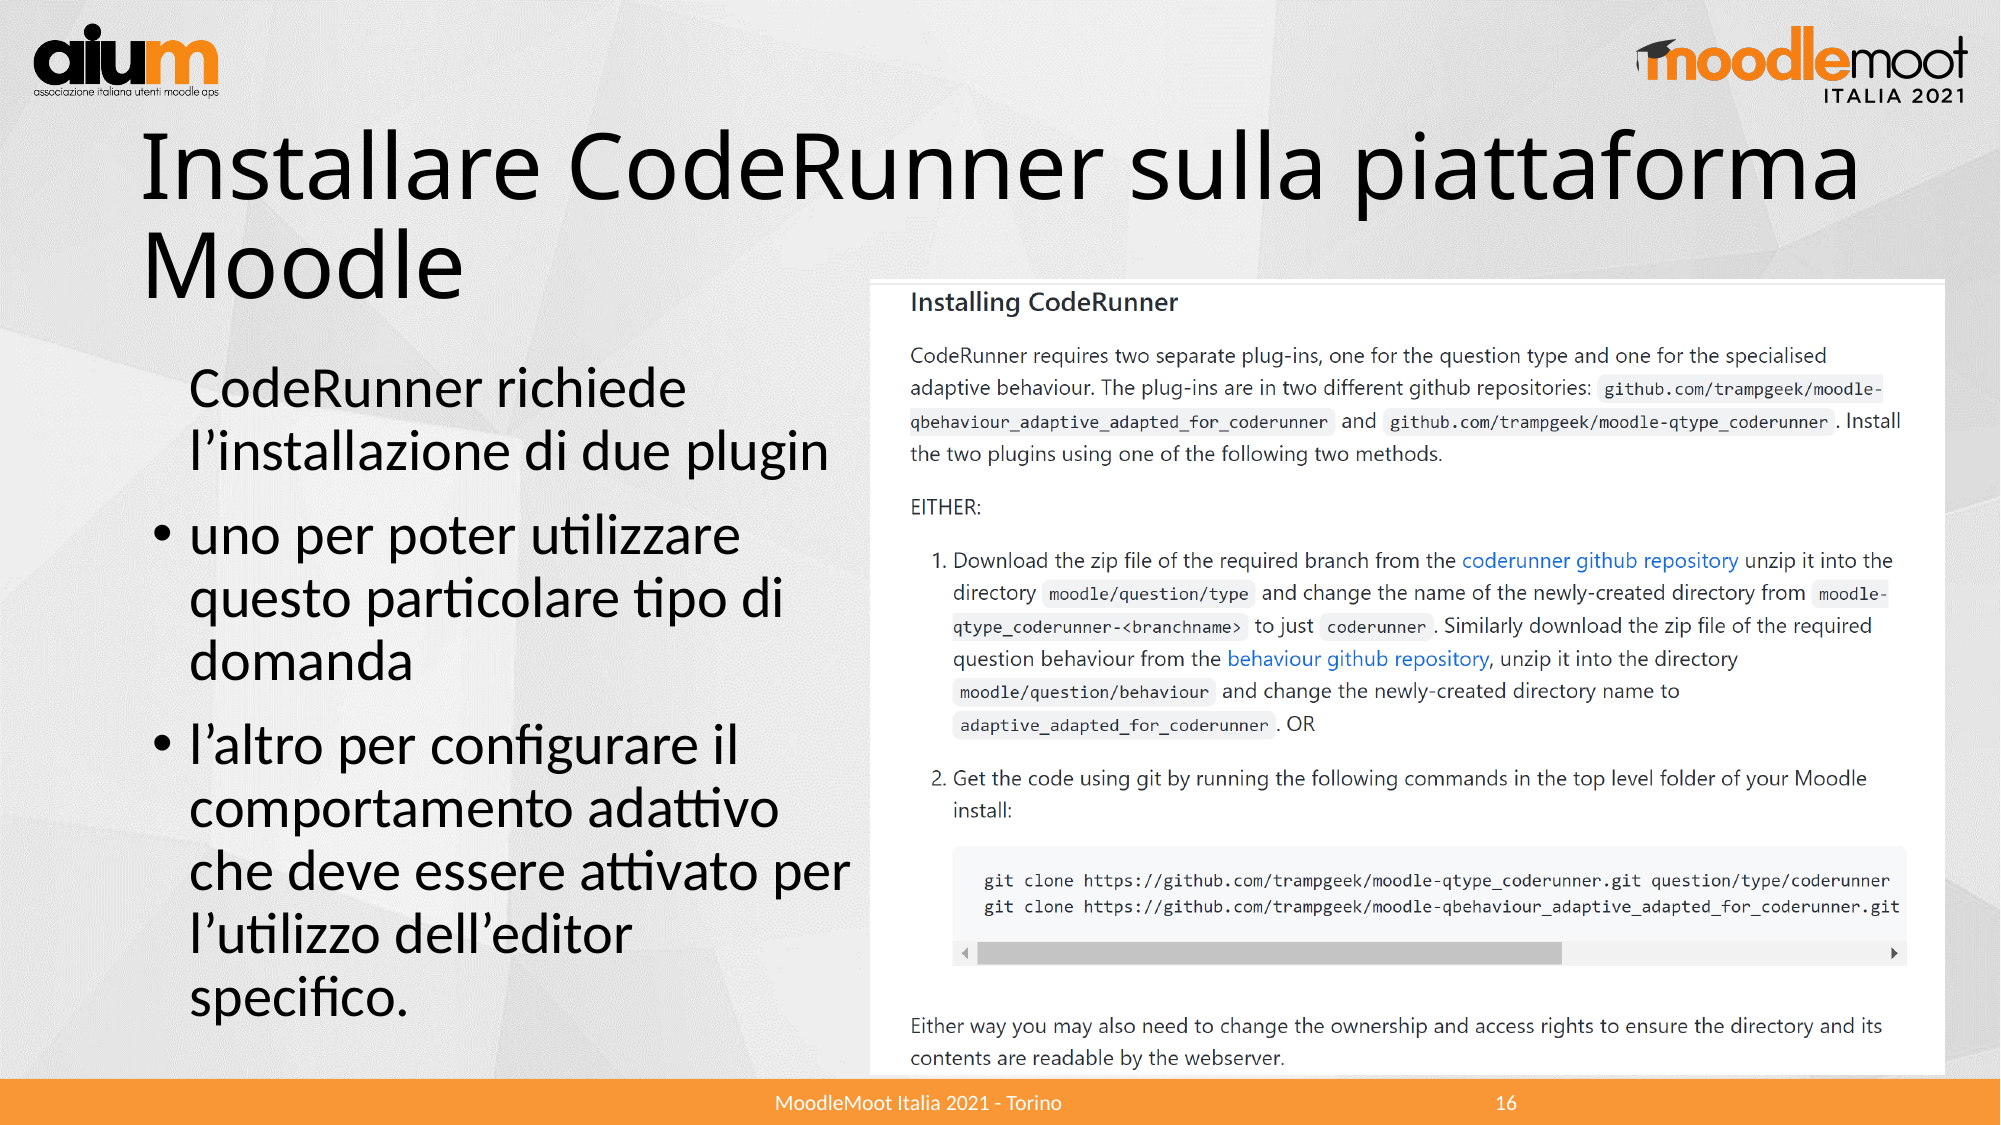

# Installare CodeRunner sulla piattaforma Moodle
CodeRunner richiede l’installazione di due plugin
uno per poter utilizzare questo particolare tipo di domanda
l’altro per configurare il comportamento adattivo che deve essere attivato per l’utilizzo dell’editor specifico.